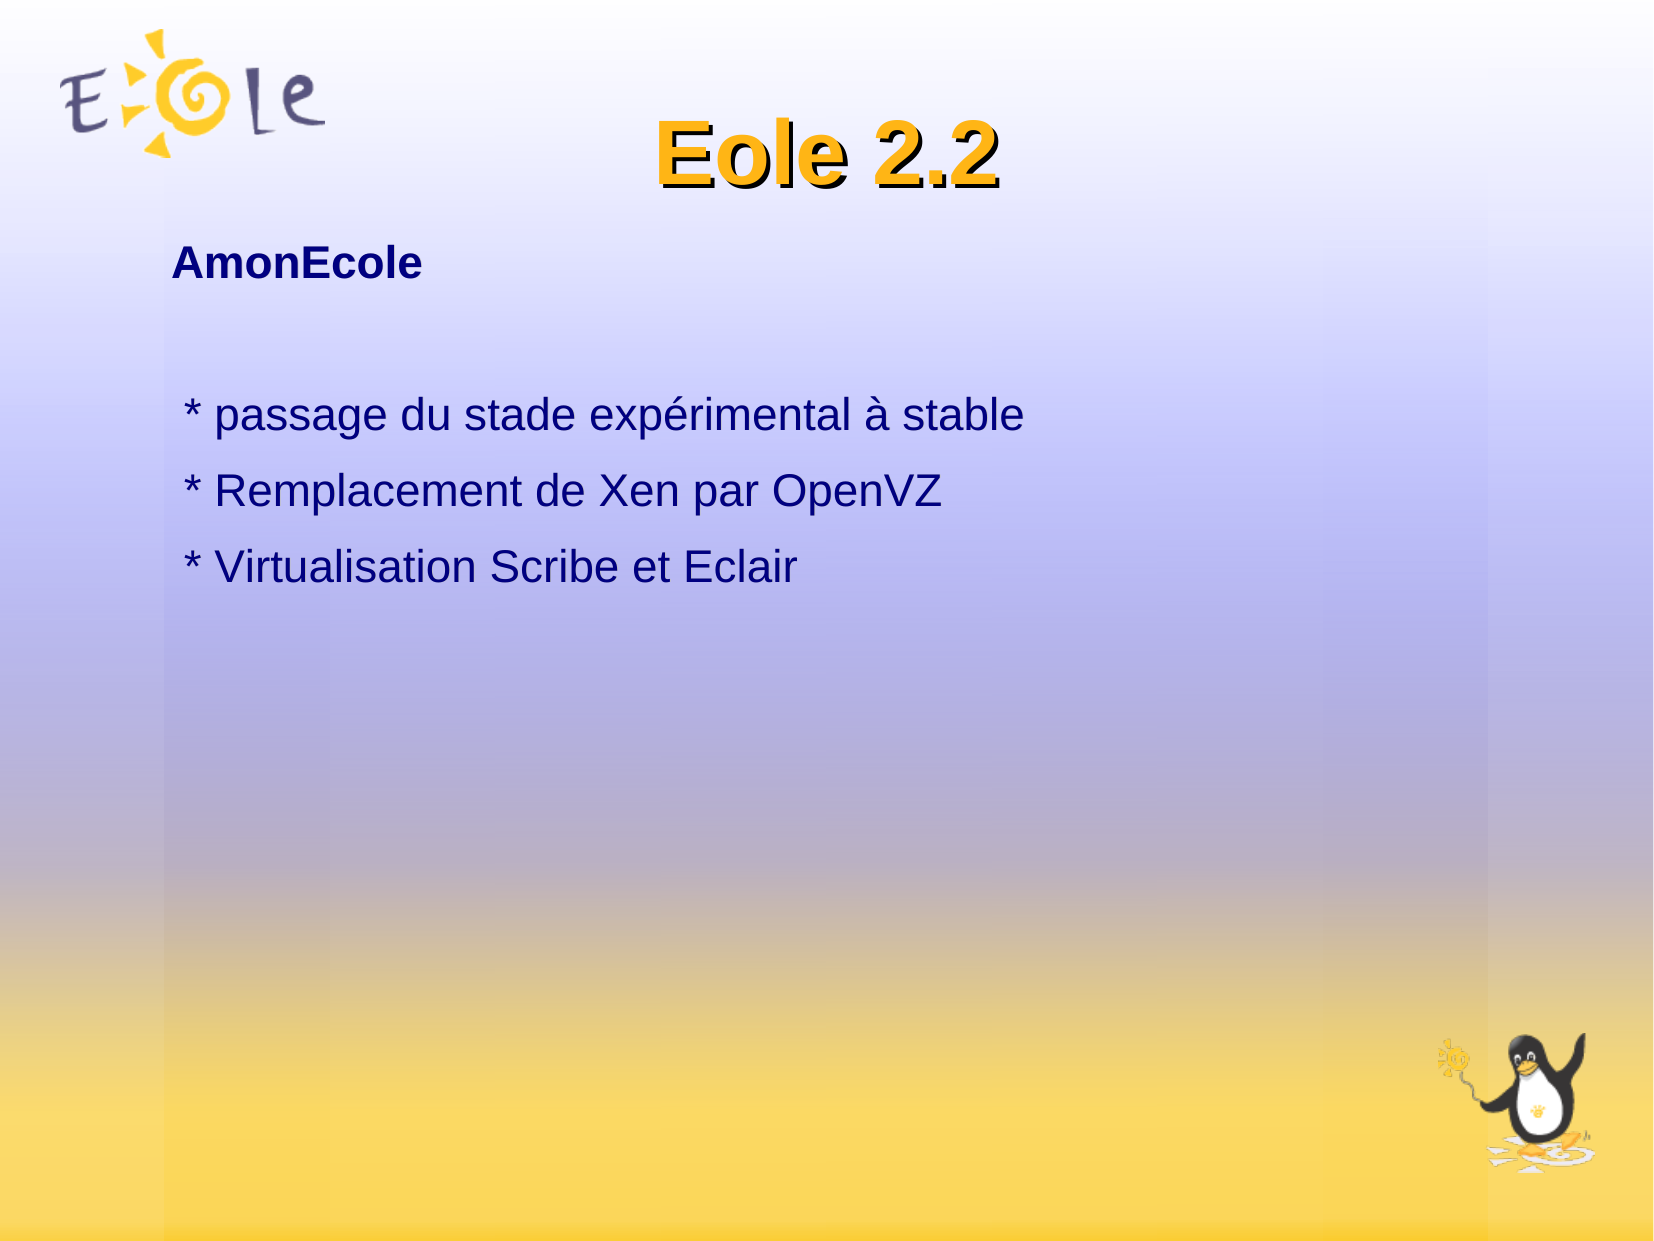

# Eole 2.2
 AmonEcole
 * passage du stade expérimental à stable
 * Remplacement de Xen par OpenVZ
 * Virtualisation Scribe et Eclair